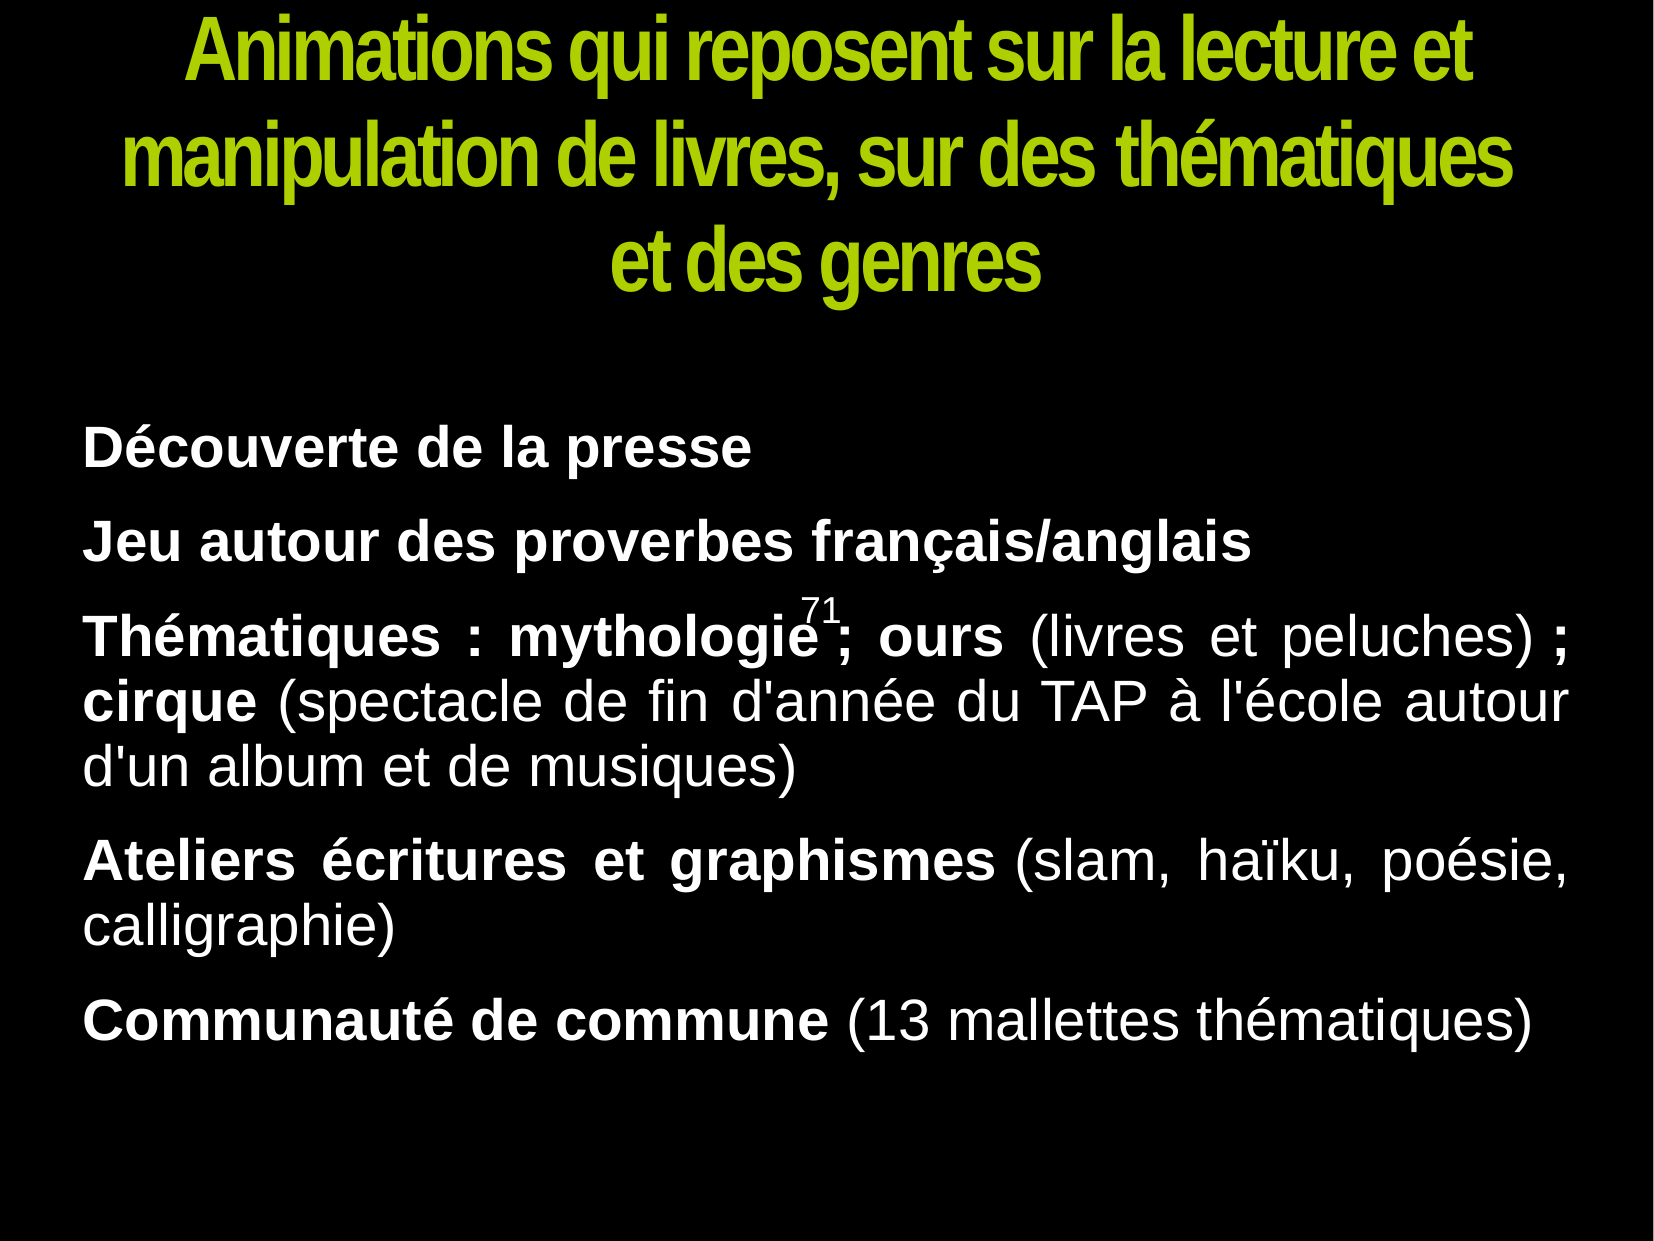

# Animations qui reposent sur la lecture et manipulation de livres, sur des thématiques et des genres
71
Découverte de la presse
Jeu autour des proverbes français/anglais
Thématiques : mythologie ; ours (livres et peluches) ; cirque (spectacle de fin d'année du TAP à l'école autour d'un album et de musiques)
Ateliers écritures et graphismes (slam, haïku, poésie, calligraphie)
Communauté de commune (13 mallettes thématiques)